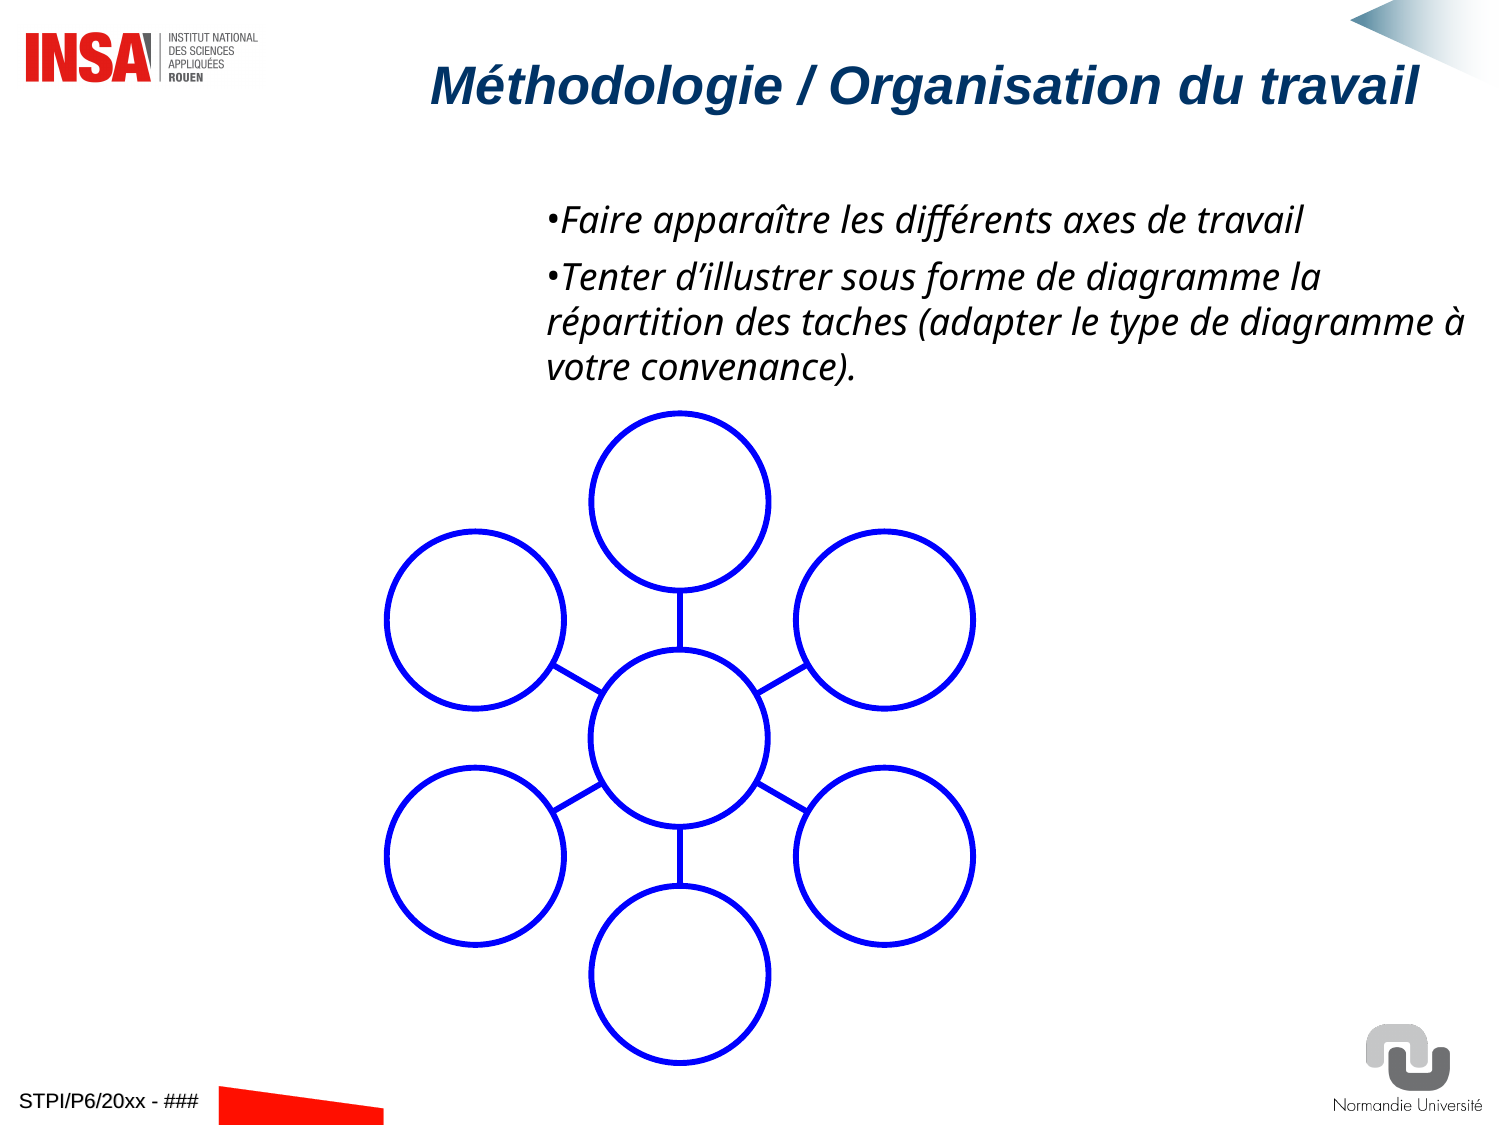

Méthodologie / Organisation du travail
Faire apparaître les différents axes de travail
Tenter d’illustrer sous forme de diagramme la répartition des taches (adapter le type de diagramme à votre convenance).